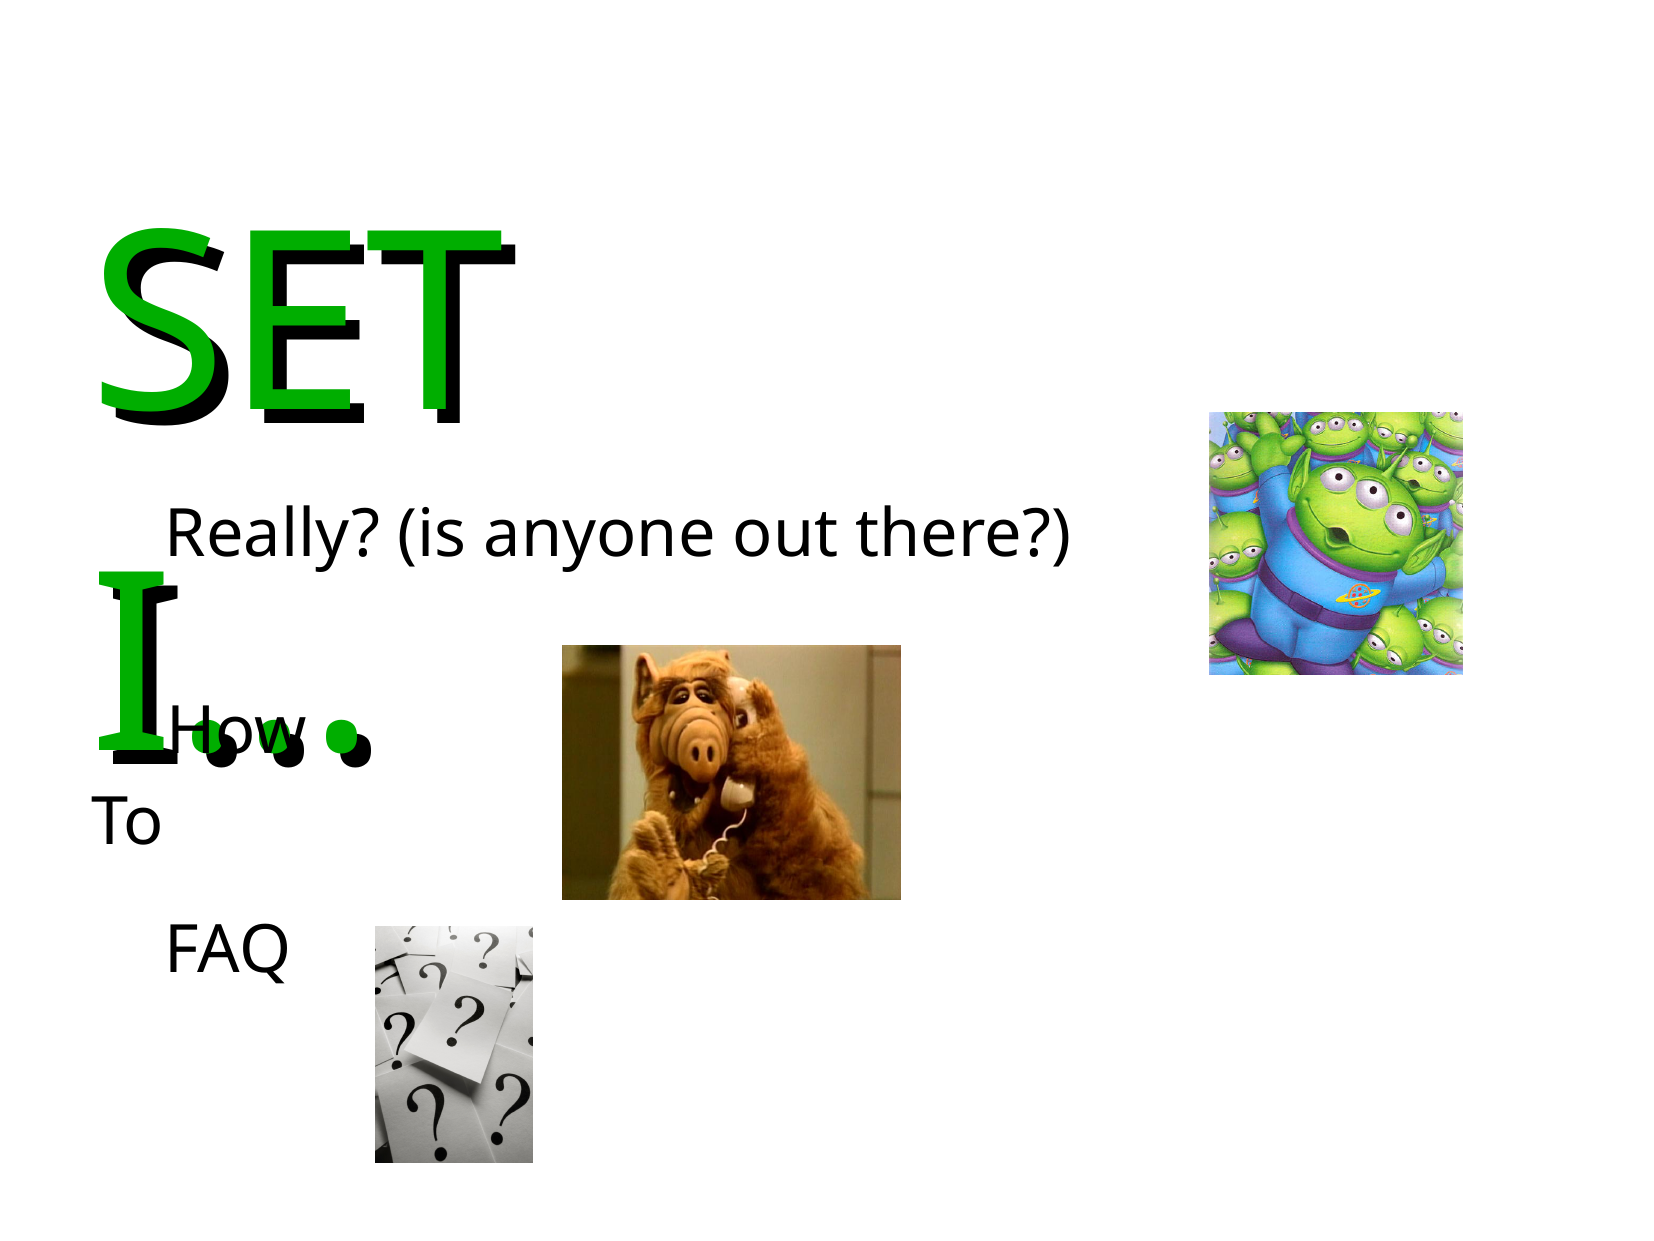

SETI...
	Really? (is anyone out there?)
	How To
	FAQ